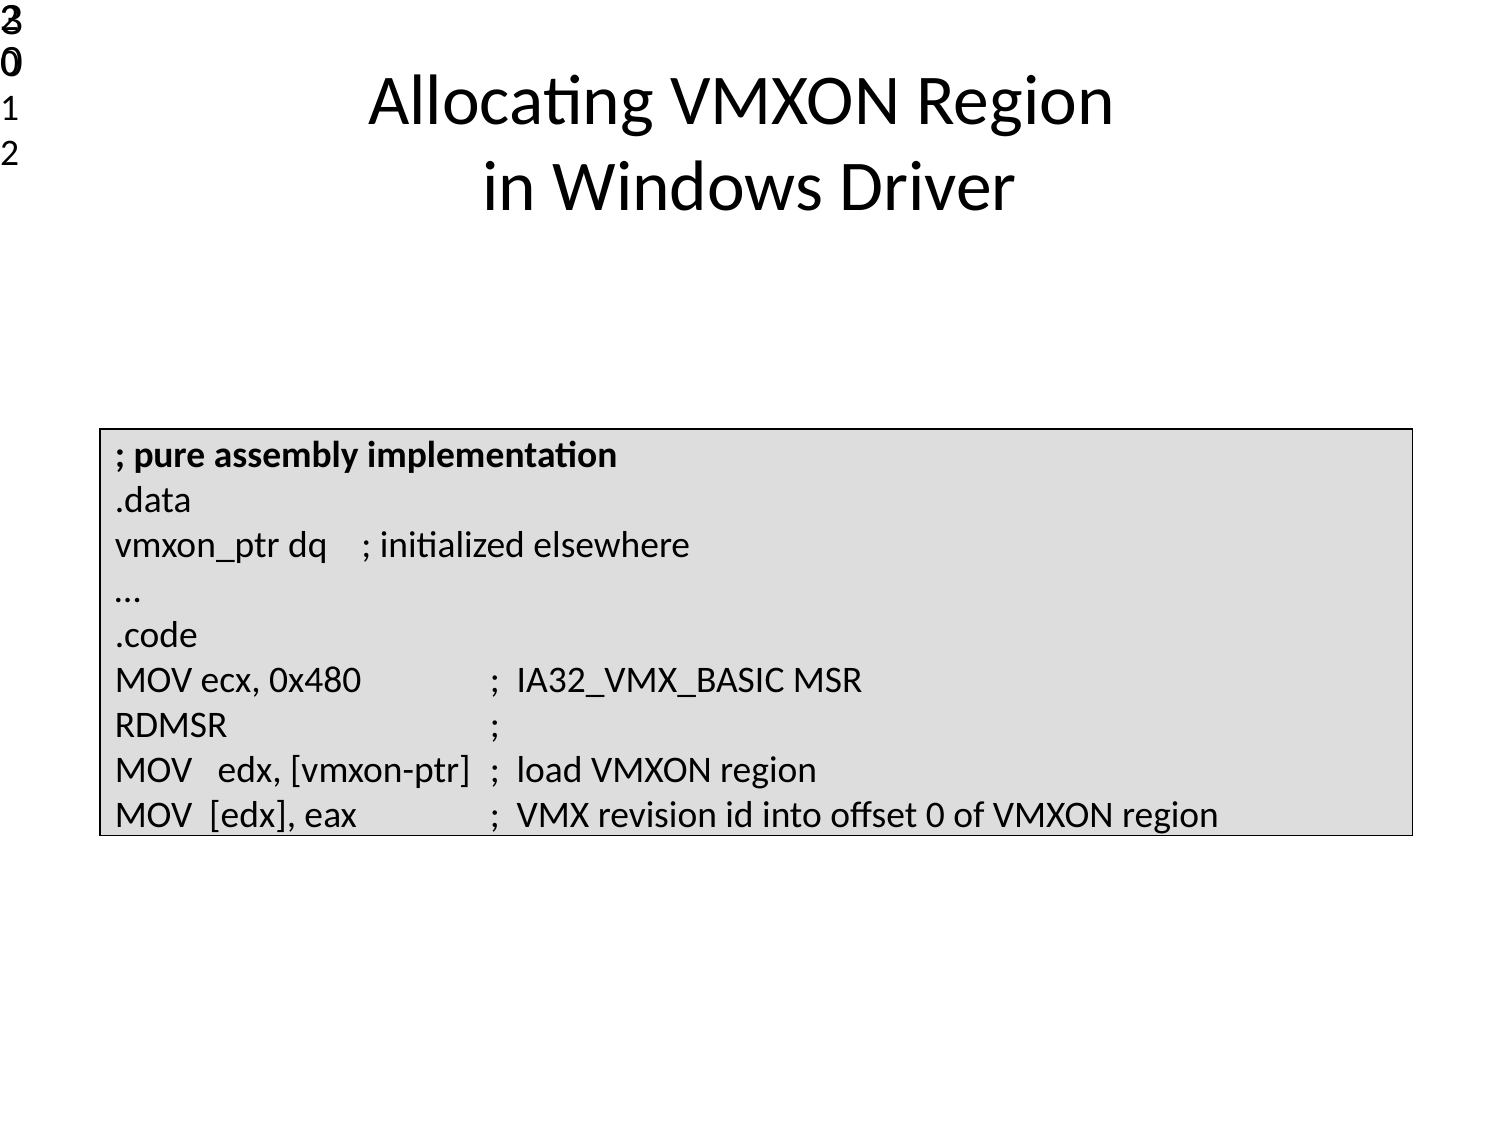

2012
# Allocating VMXON Region in Windows Driver
; pure assembly implementation
.data
vmxon_ptr dq ; initialized elsewhere
…
.code
MOV ecx, 0x480 		; IA32_VMX_BASIC MSR
RDMSR				;
MOV edx, [vmxon-ptr]	; load VMXON region
MOV [edx], eax		; VMX revision id into offset 0 of VMXON region